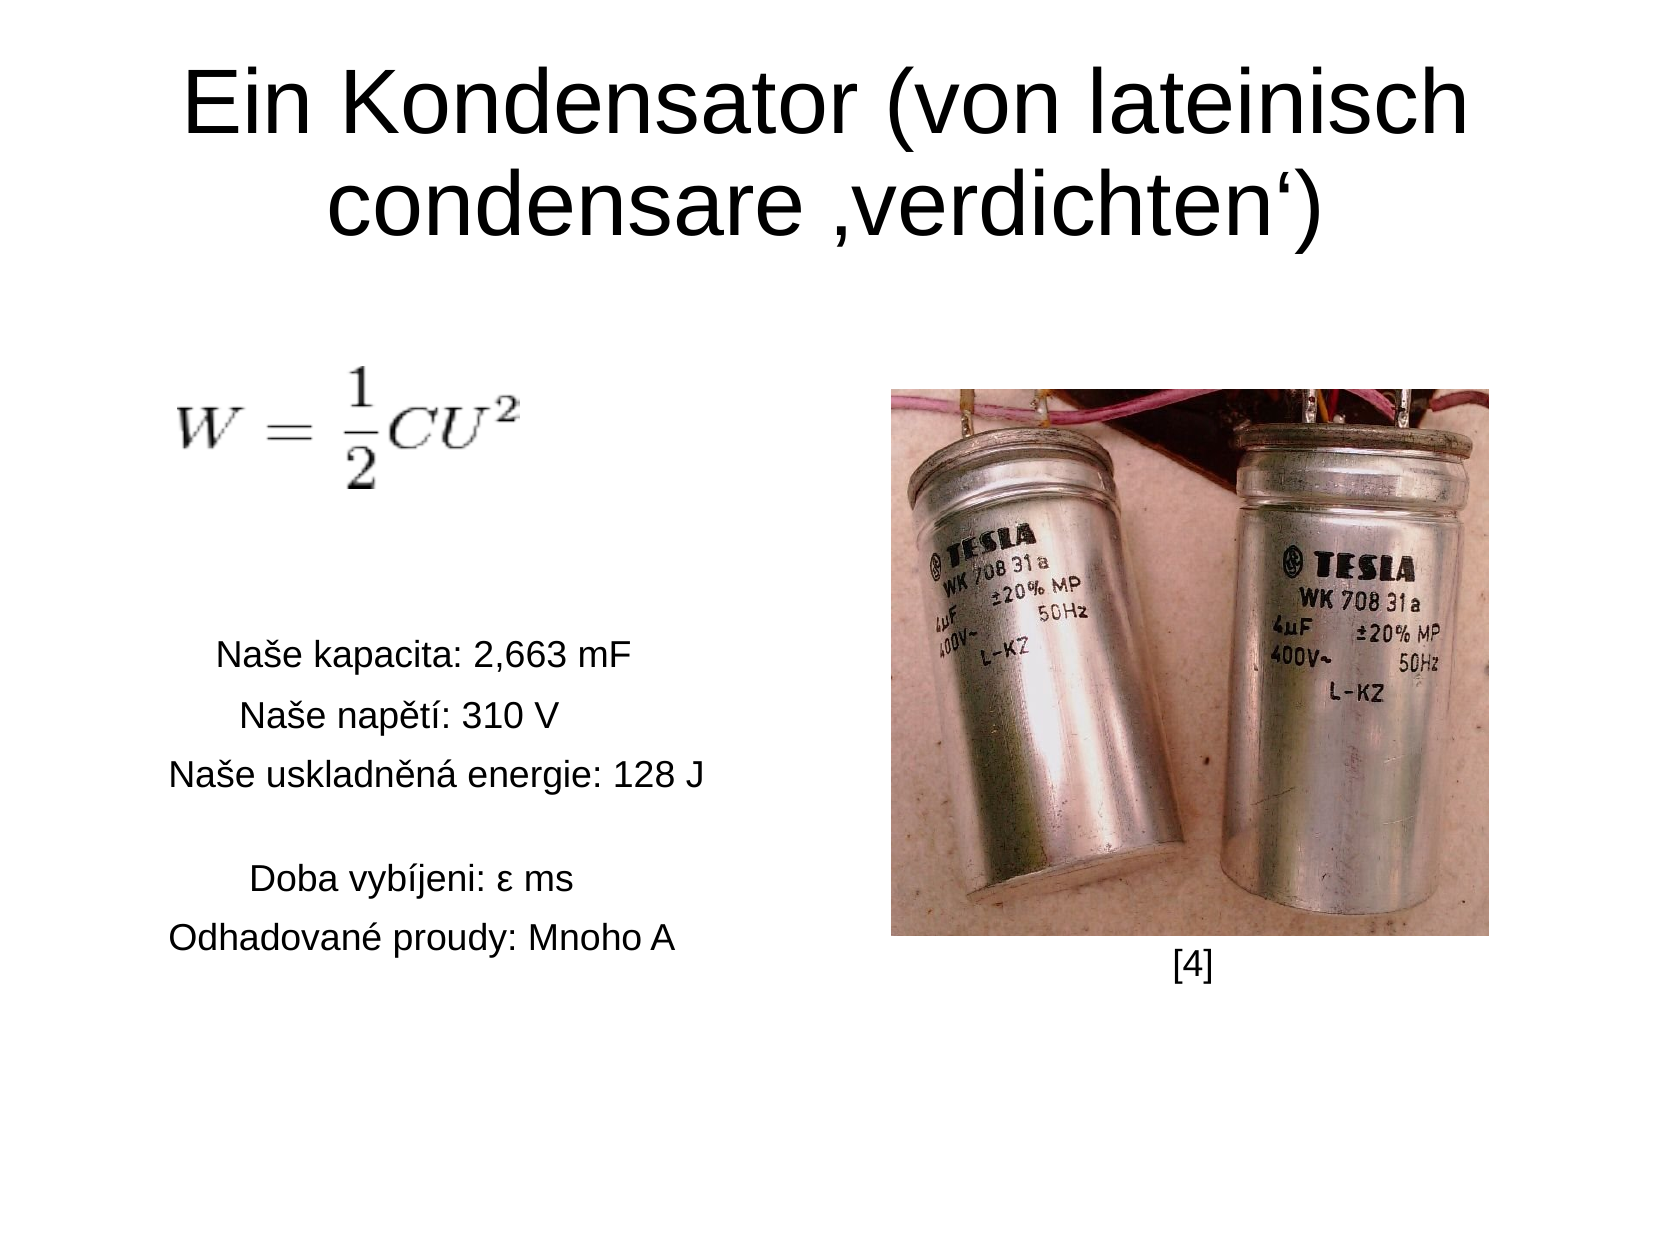

# Ein Kondensator (von lateinisch condensare ‚verdichten‘)
Naše kapacita: 2,663 mF
Naše napětí: 310 V
Naše uskladněná energie: 128 J
Doba vybíjeni: ε ms
Odhadované proudy: Mnoho A
[4]